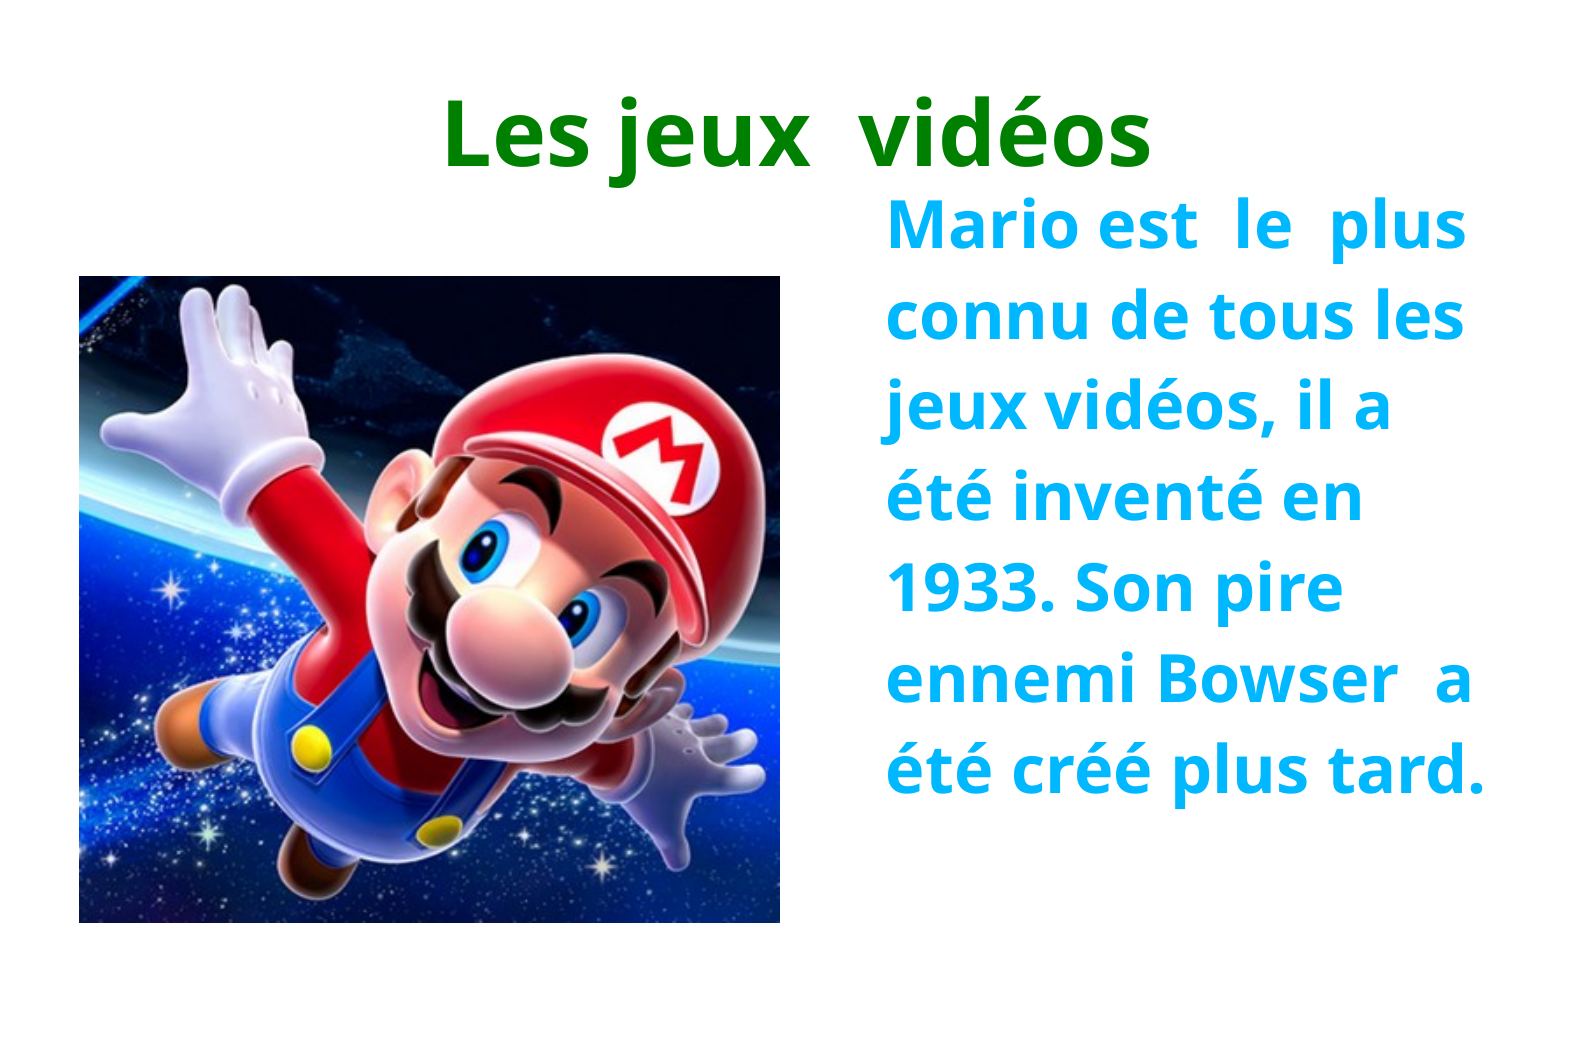

# Les jeux vidéos
Mario est le plus connu de tous les jeux vidéos, il a été inventé en 1933. Son pire ennemi Bowser a été créé plus tard.